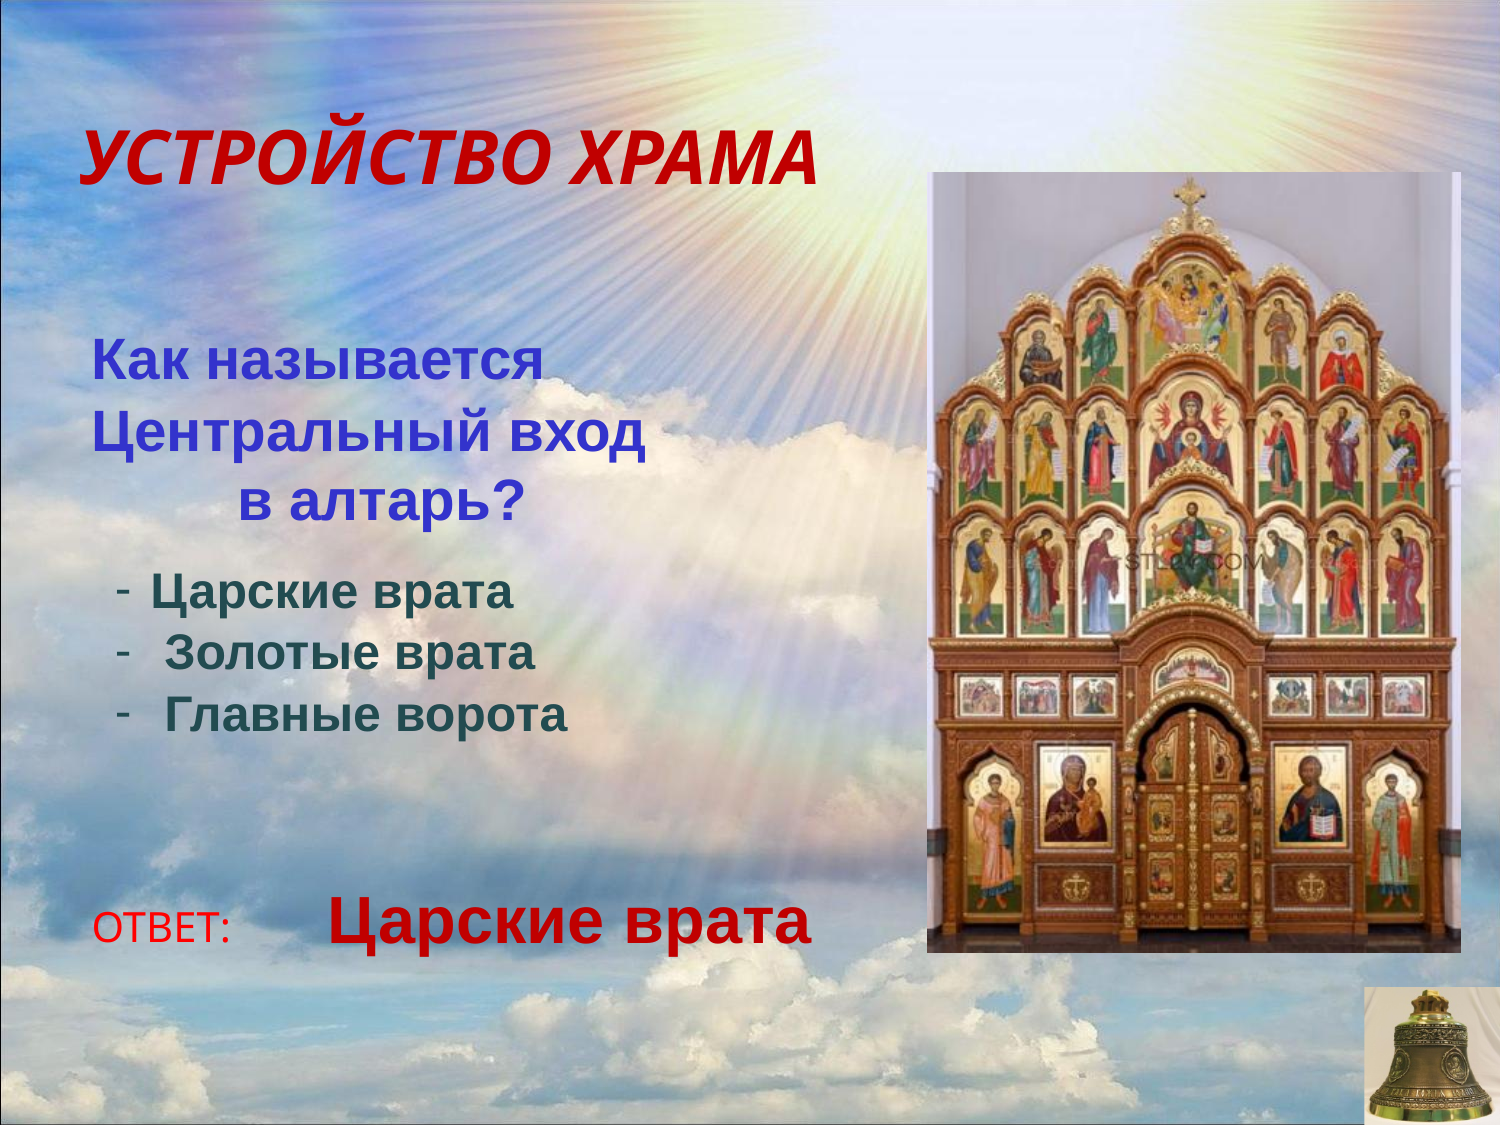

УСТРОЙСТВО ХРАМА
Как называется
Центральный вход в алтарь?
Царские врата
 Золотые врата
 Главные ворота
Царские врата
ОТВЕТ: